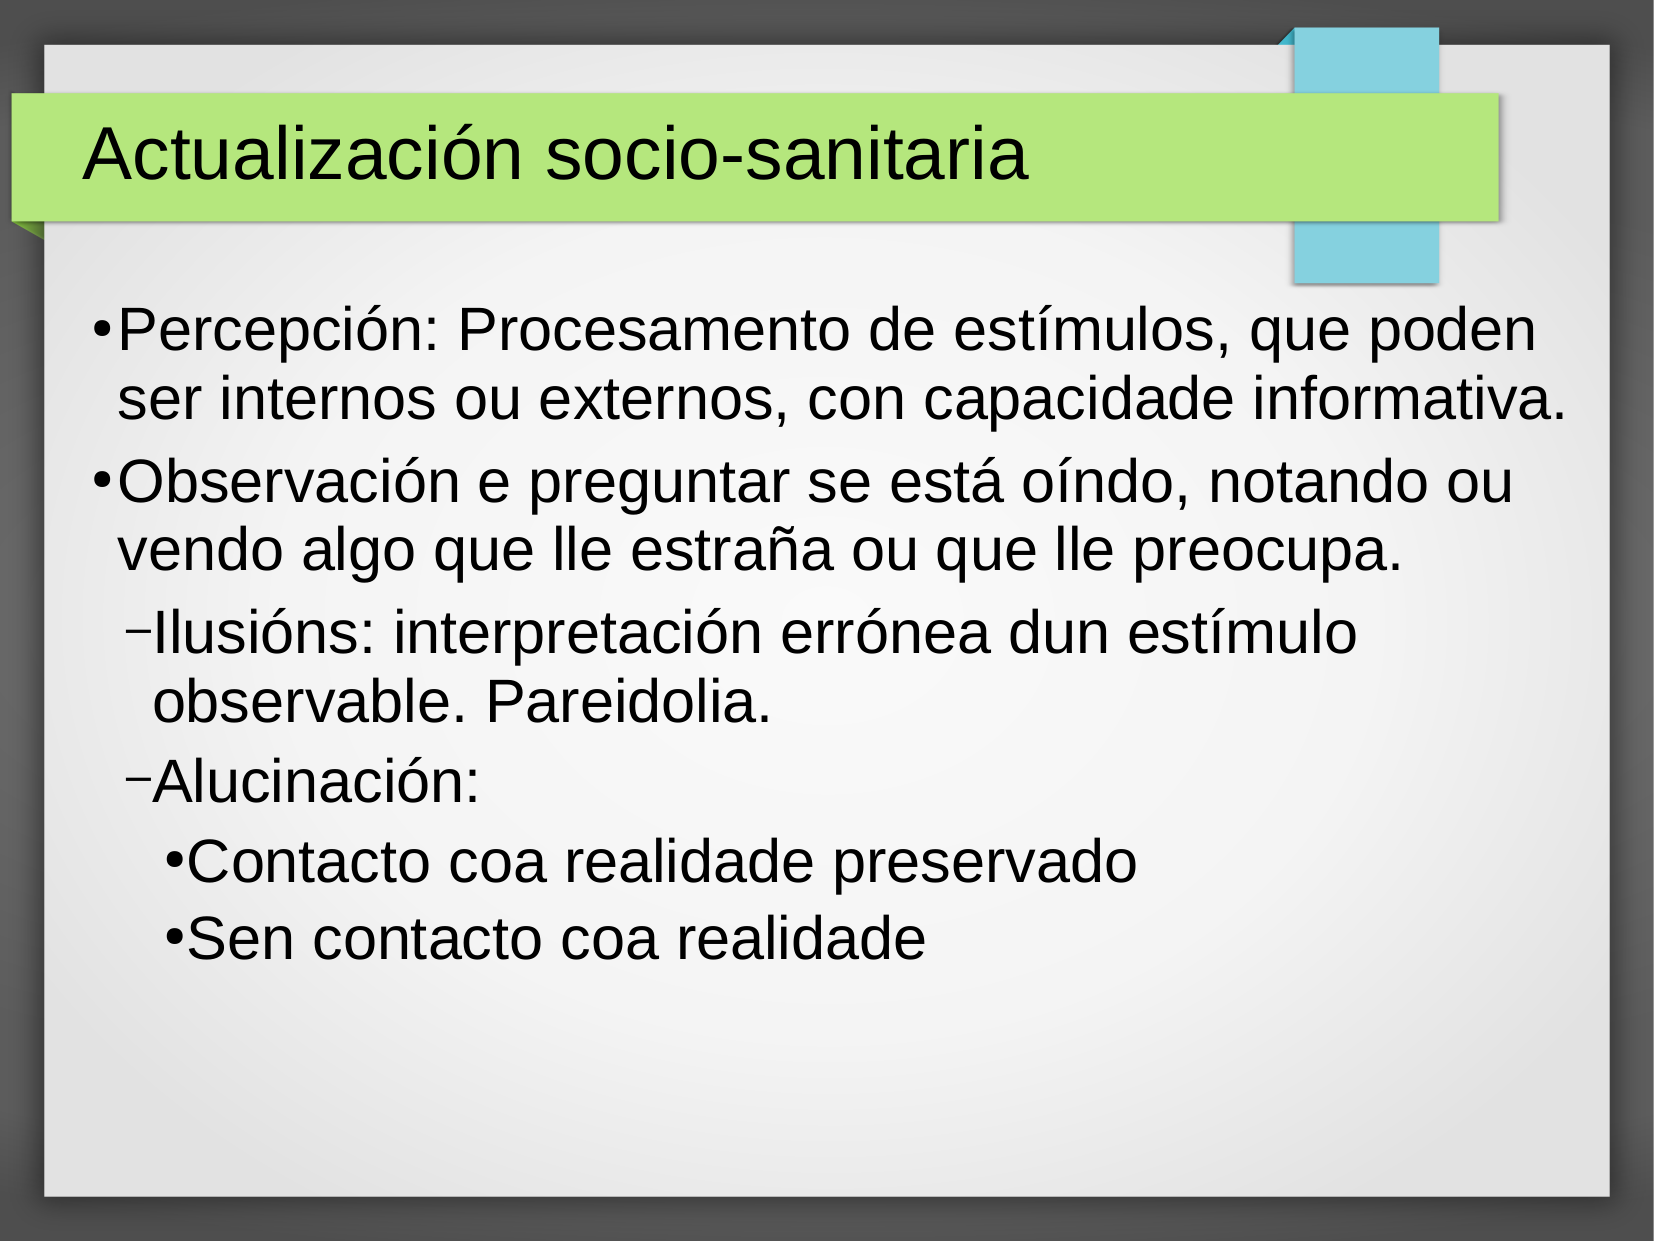

# Actualización socio-sanitaria
Percepción: Procesamento de estímulos, que poden ser internos ou externos, con capacidade informativa.
Observación e preguntar se está oíndo, notando ou vendo algo que lle estraña ou que lle preocupa.
Ilusións: interpretación errónea dun estímulo observable. Pareidolia.
Alucinación:
Contacto coa realidade preservado
Sen contacto coa realidade